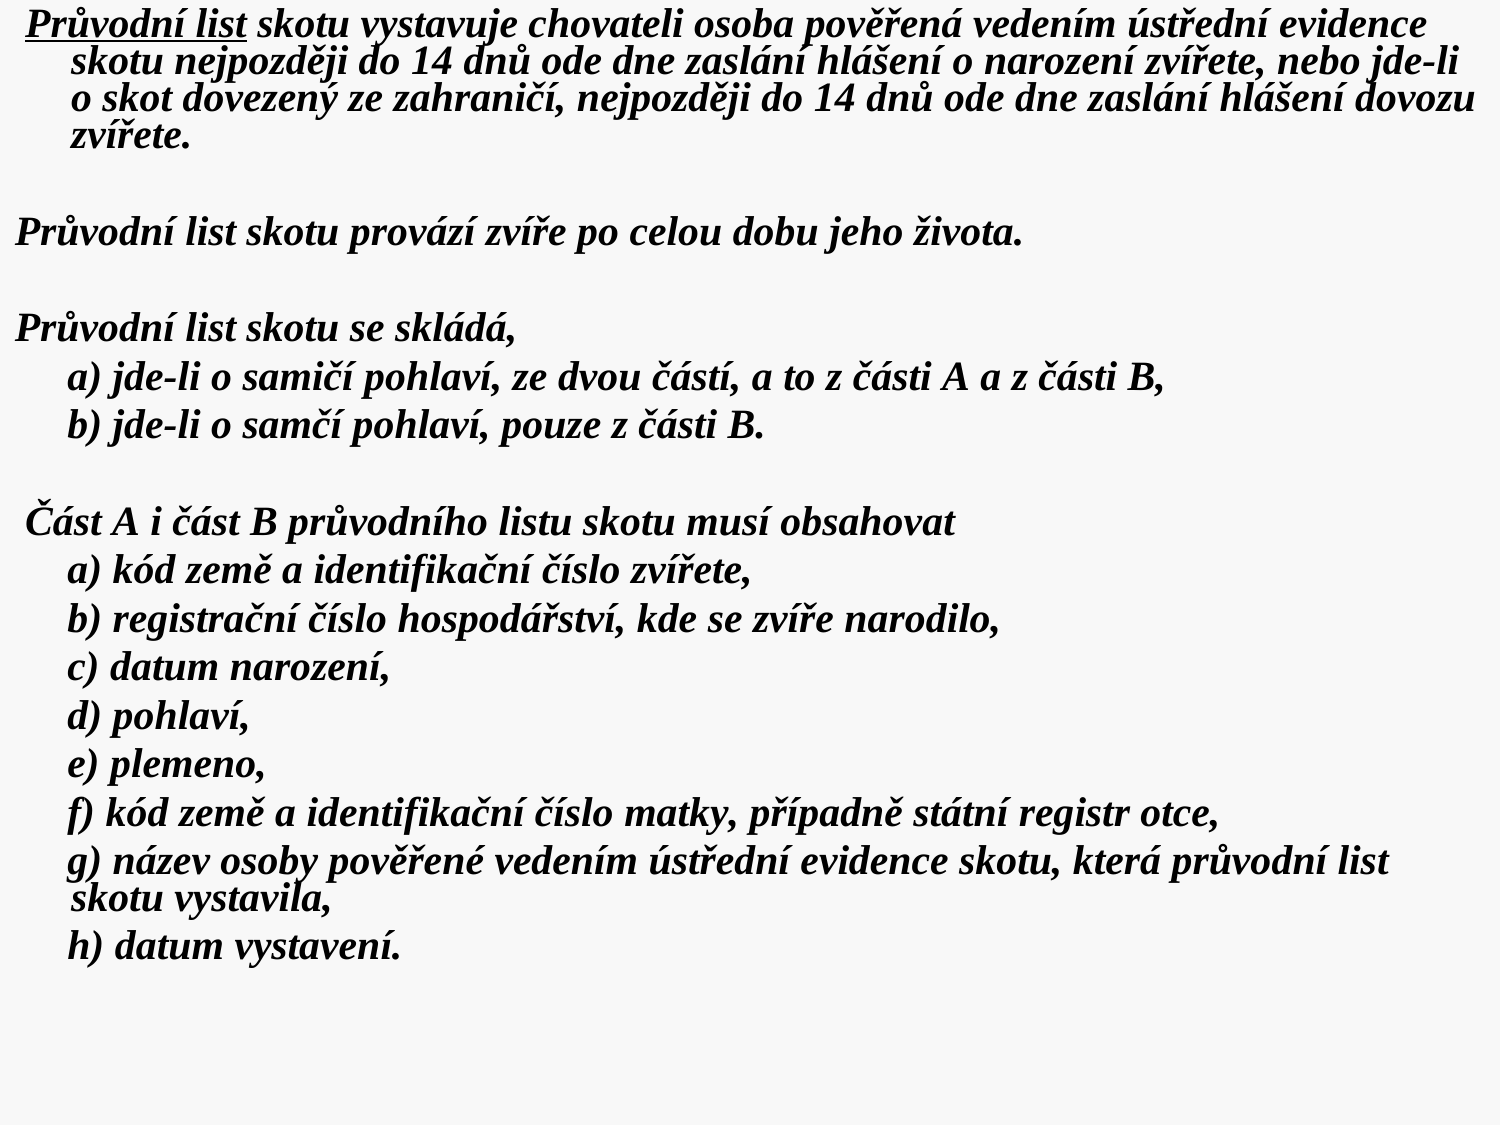

# Průvodní list skotu vystavuje chovateli osoba pověřená vedením ústřední evidence skotu nejpozději do 14 dnů ode dne zaslání hlášení o narození zvířete, nebo jde-li o skot dovezený ze zahraničí, nejpozději do 14 dnů ode dne zaslání hlášení dovozu zvířete.
Průvodní list skotu provází zvíře po celou dobu jeho života.
Průvodní list skotu se skládá,
     a) jde-li o samičí pohlaví, ze dvou částí, a to z části A a z části B,
     b) jde-li o samčí pohlaví, pouze z části B.
 Část A i část B průvodního listu skotu musí obsahovat
     a) kód země a identifikační číslo zvířete,
     b) registrační číslo hospodářství, kde se zvíře narodilo,
     c) datum narození,
     d) pohlaví,
     e) plemeno,
     f) kód země a identifikační číslo matky, případně státní registr otce,
     g) název osoby pověřené vedením ústřední evidence skotu, která průvodní list skotu vystavila,
     h) datum vystavení.